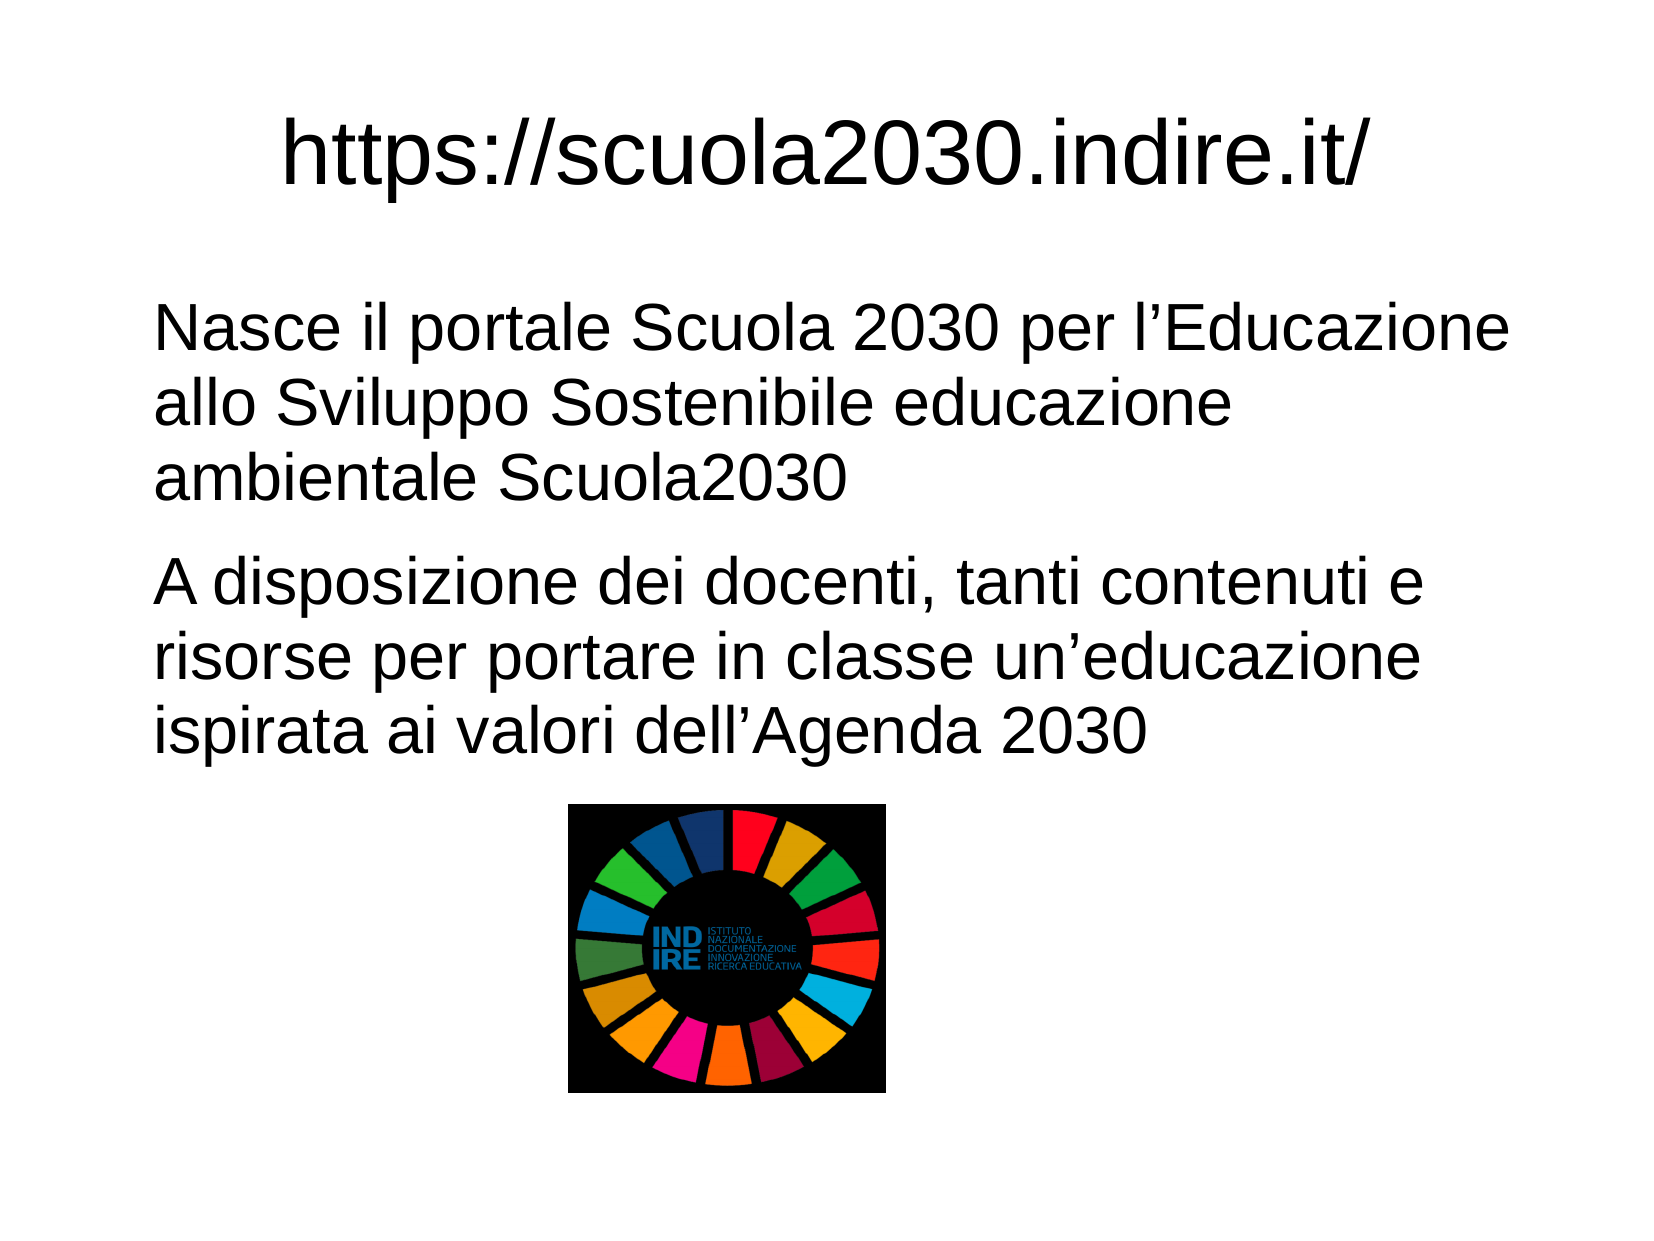

# https://scuola2030.indire.it/
Nasce il portale Scuola 2030 per l’Educazione allo Sviluppo Sostenibile educazione ambientale Scuola2030
A disposizione dei docenti, tanti contenuti e risorse per portare in classe un’educazione ispirata ai valori dell’Agenda 2030